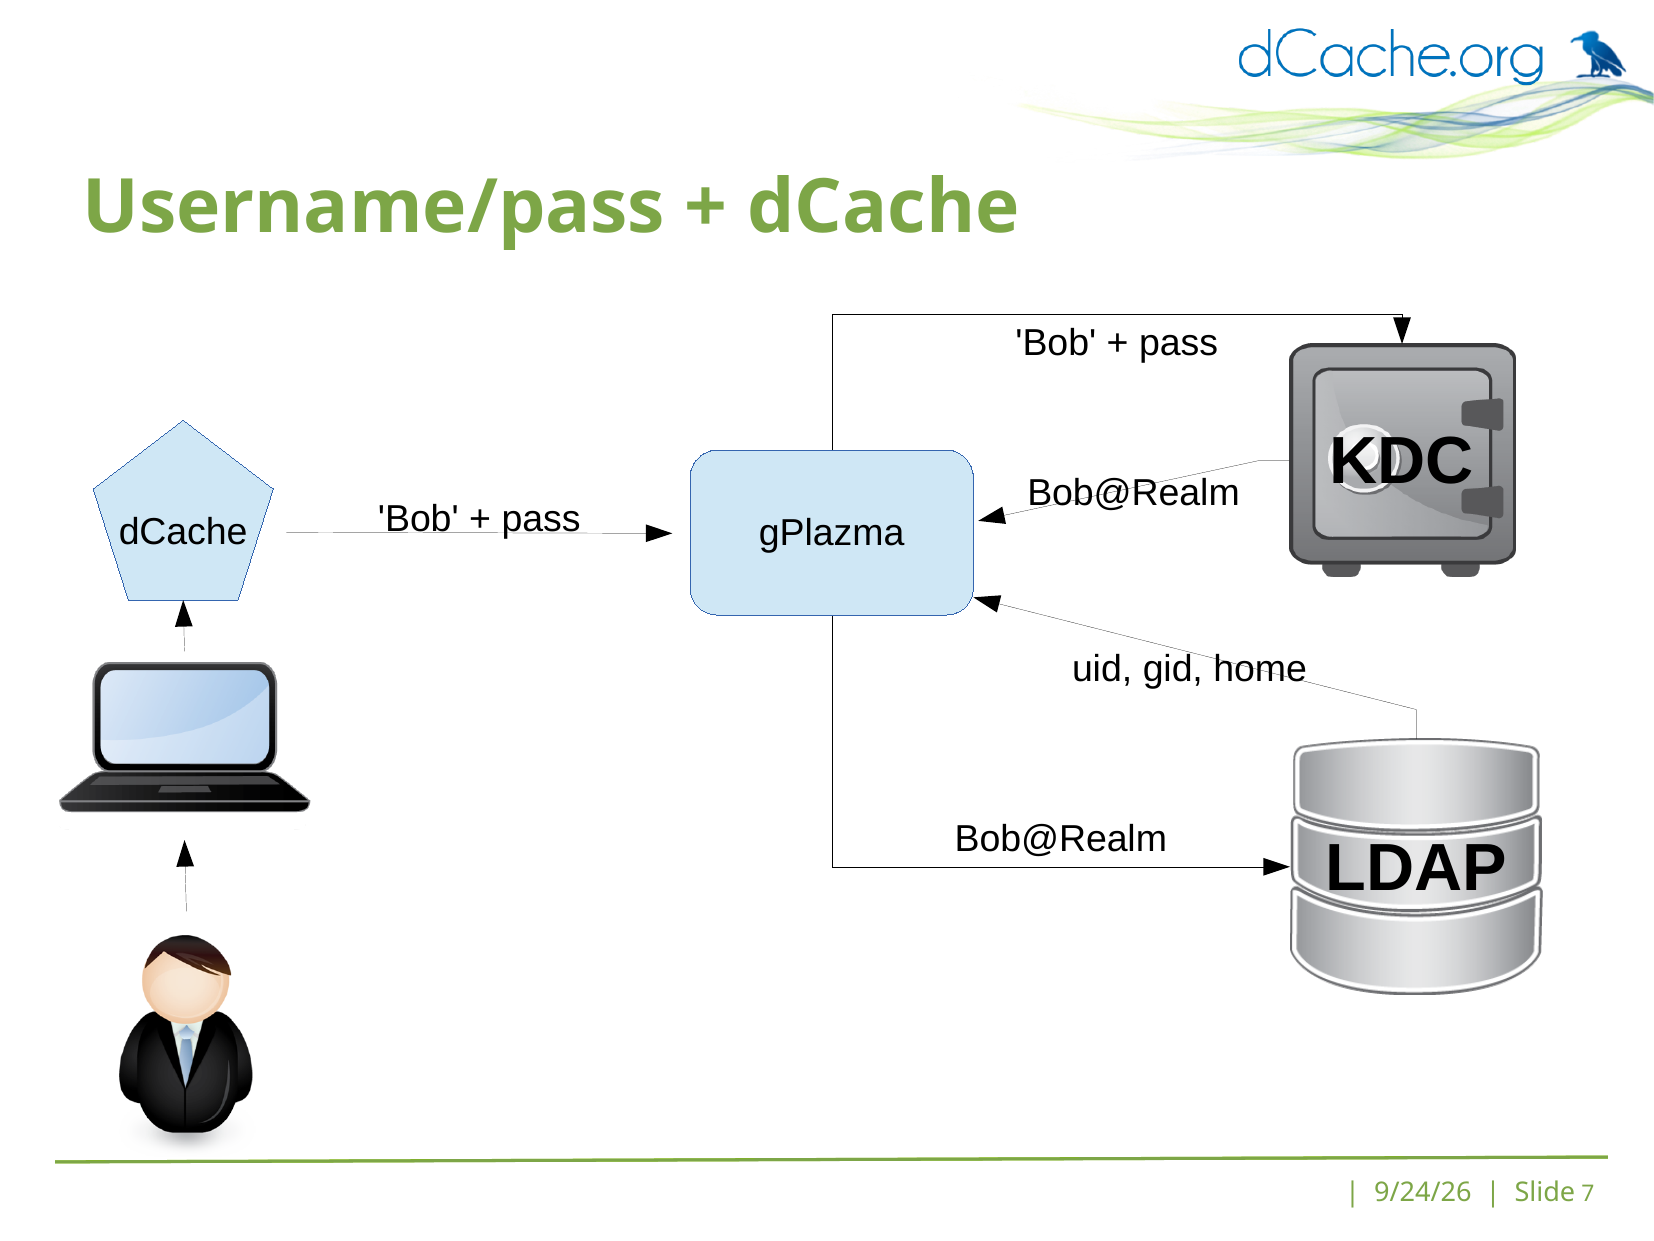

# Username/pass + dCache
KDC
dCache
gPlazma
LDAP
7